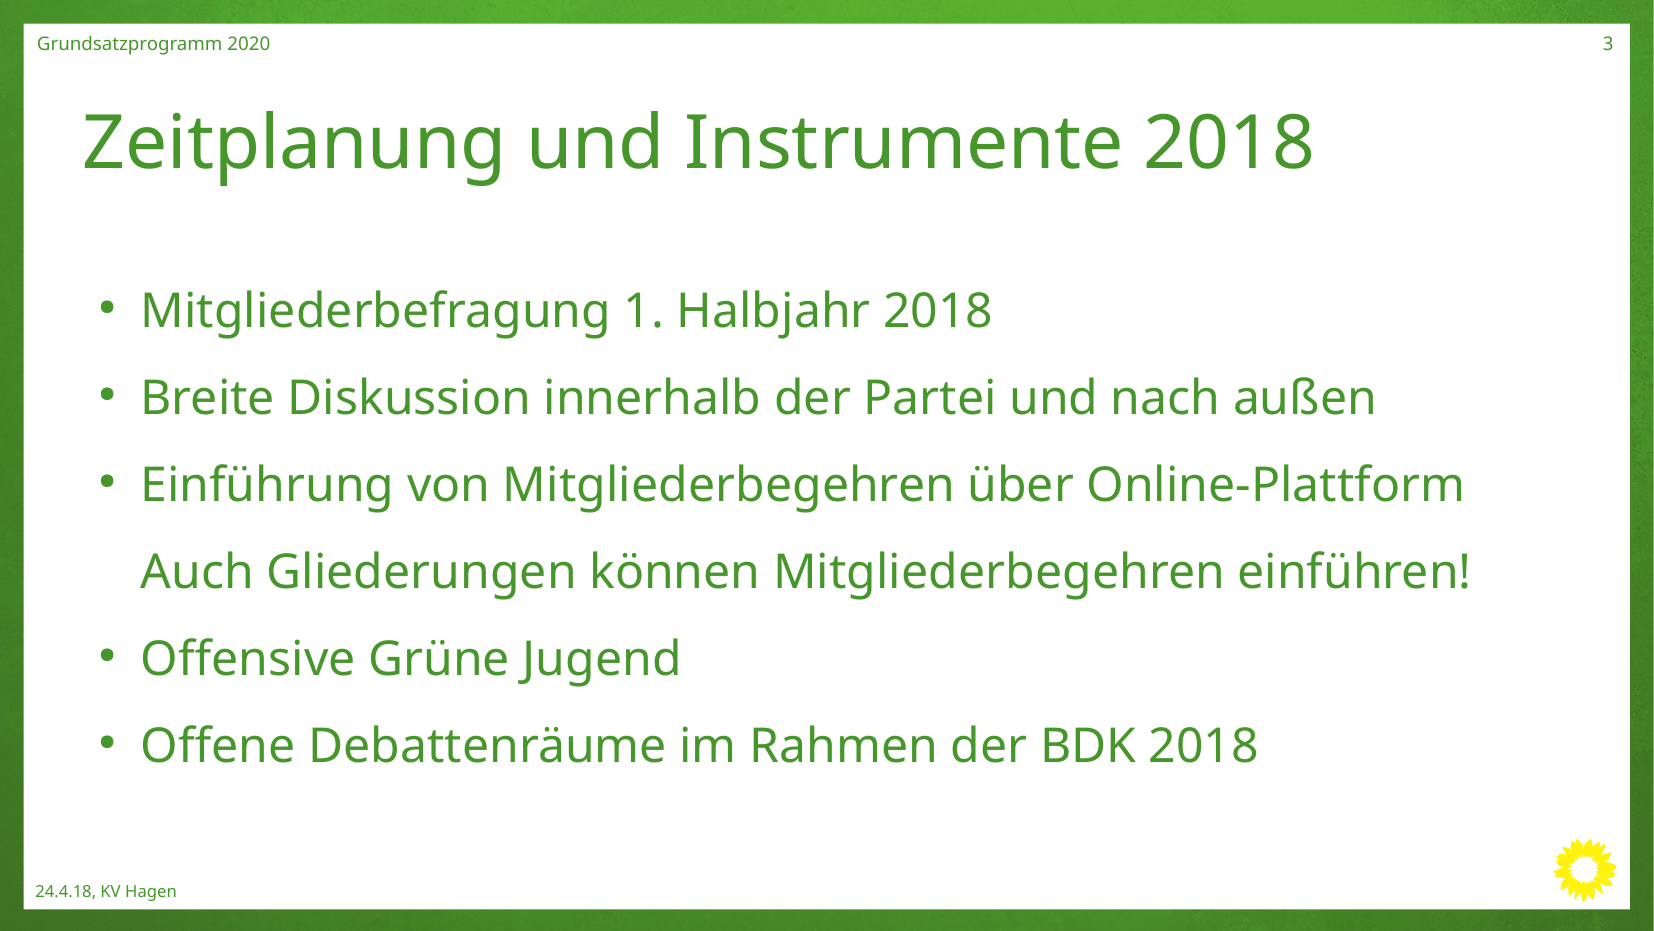

Grundsatzprogramm 2020
3
# Zeitplanung und Instrumente 2018
Mitgliederbefragung 1. Halbjahr 2018
Breite Diskussion innerhalb der Partei und nach außen
Einführung von Mitgliederbegehren über Online-Plattform
Auch Gliederungen können Mitgliederbegehren einführen!
Offensive Grüne Jugend
Offene Debattenräume im Rahmen der BDK 2018
24.4.18, KV Hagen